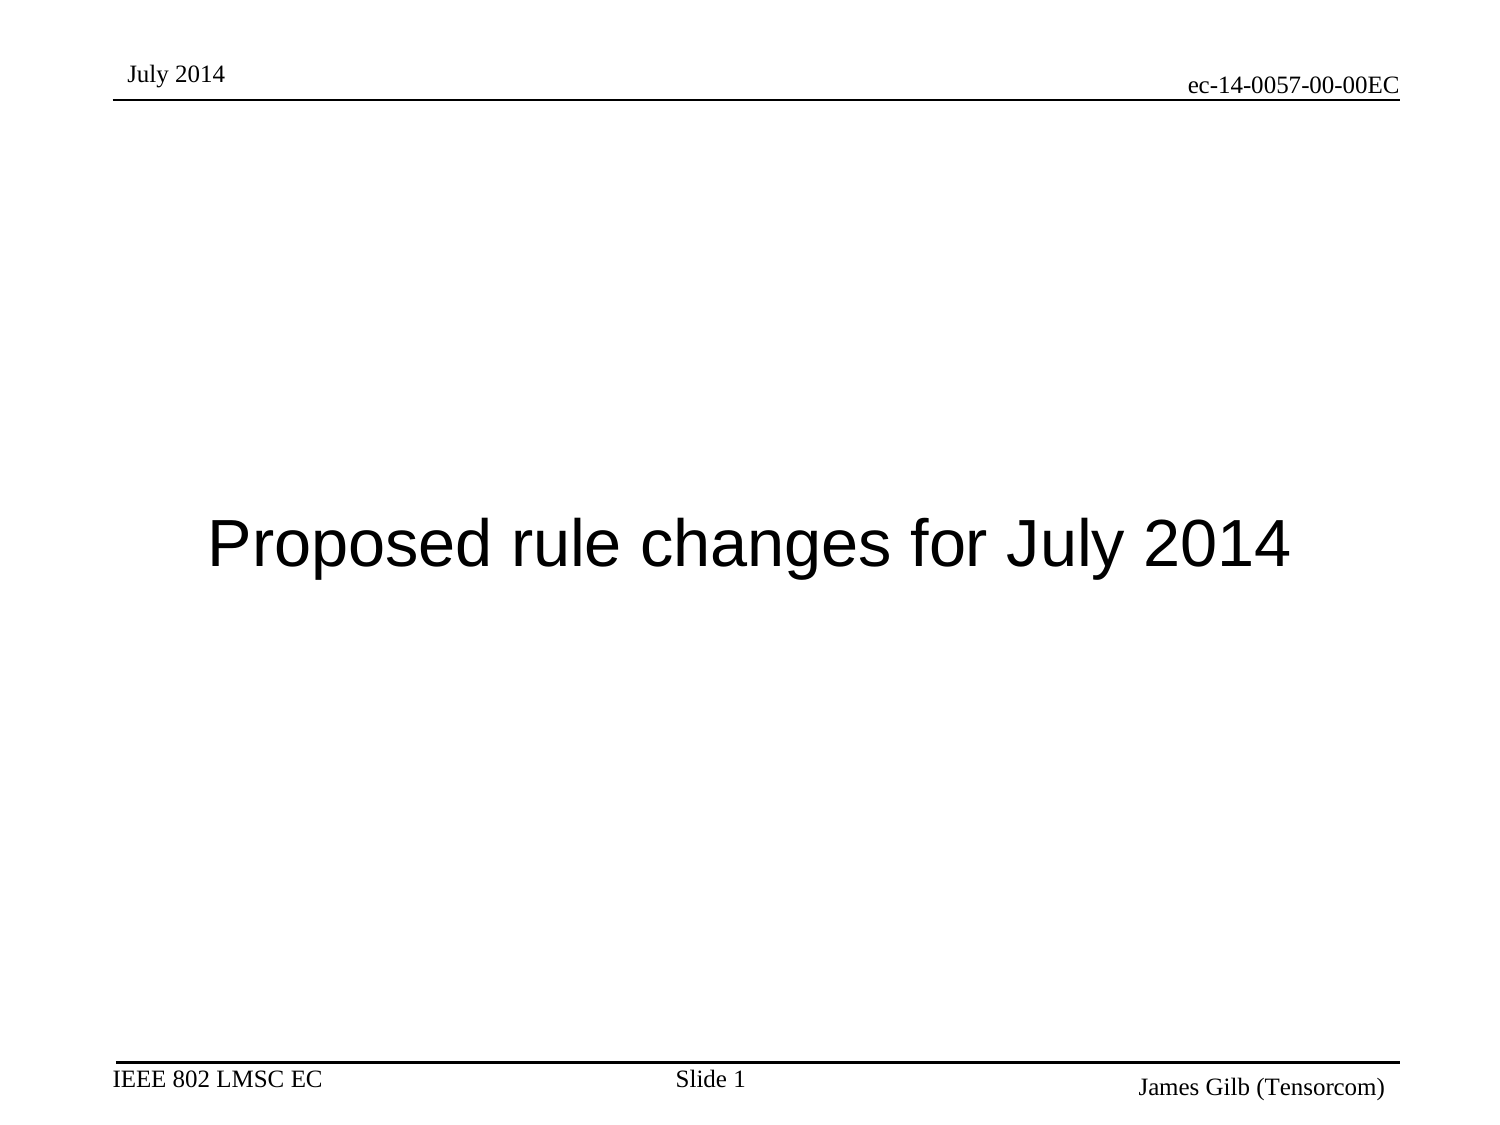

# Proposed rule changes for July 2014
1